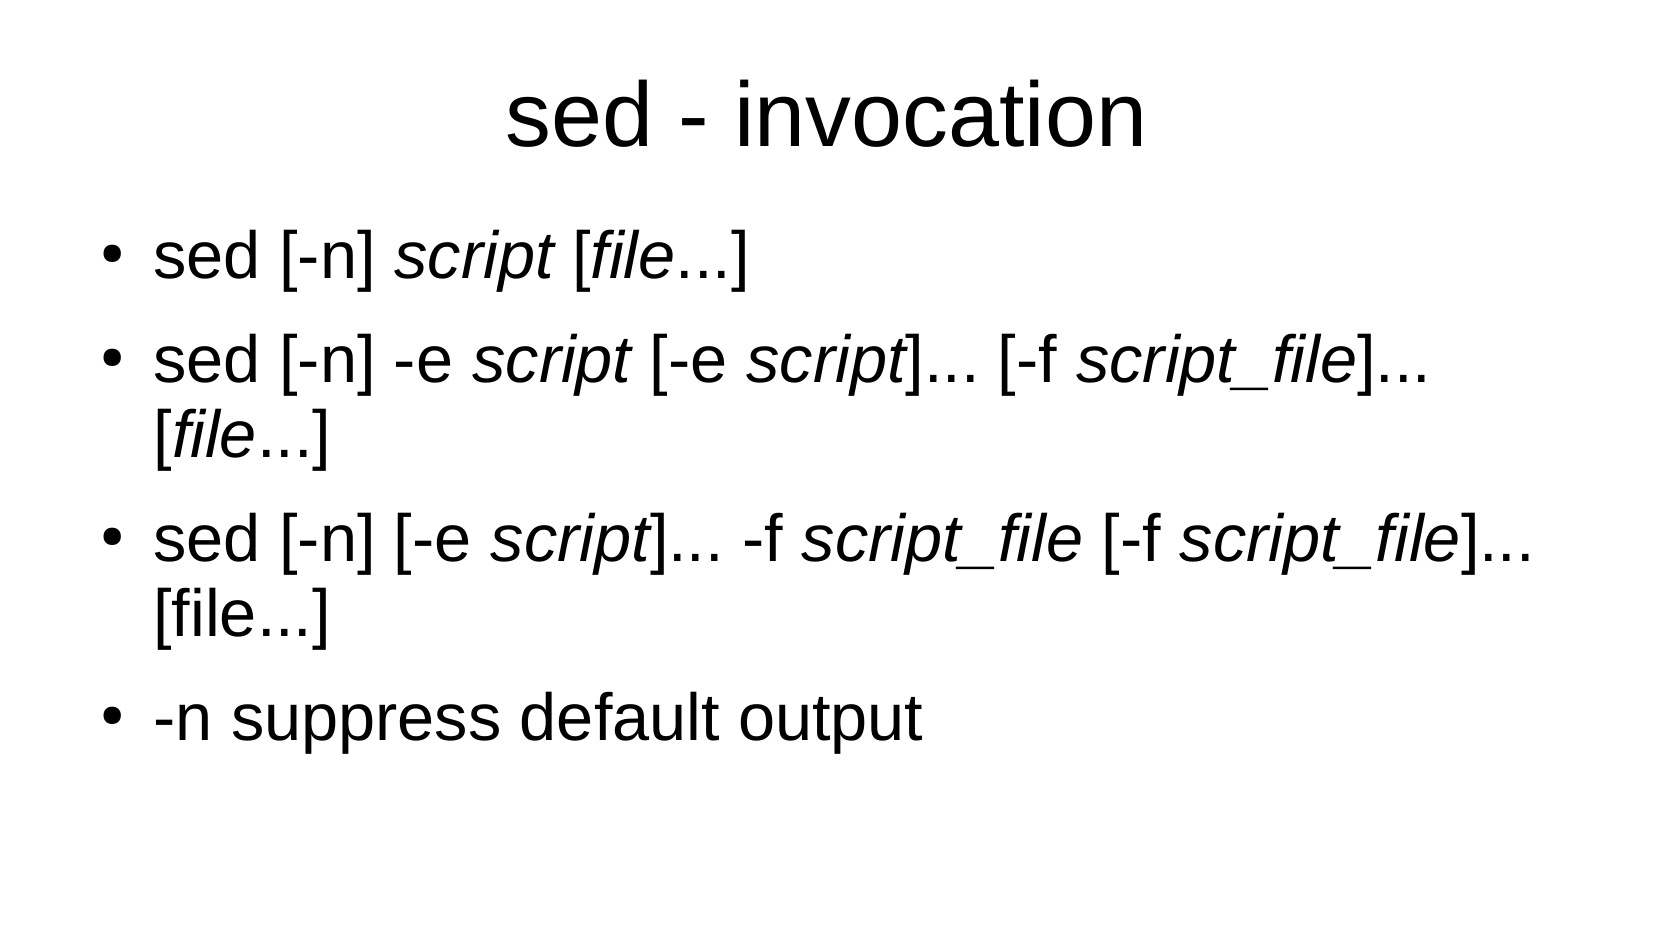

# sed - invocation
sed [-n] script [file...]
sed [-n] -e script [-e script]... [-f script_file]... [file...]
sed [-n] [-e script]... -f script_file [-f script_file]... [file...]
-n suppress default output